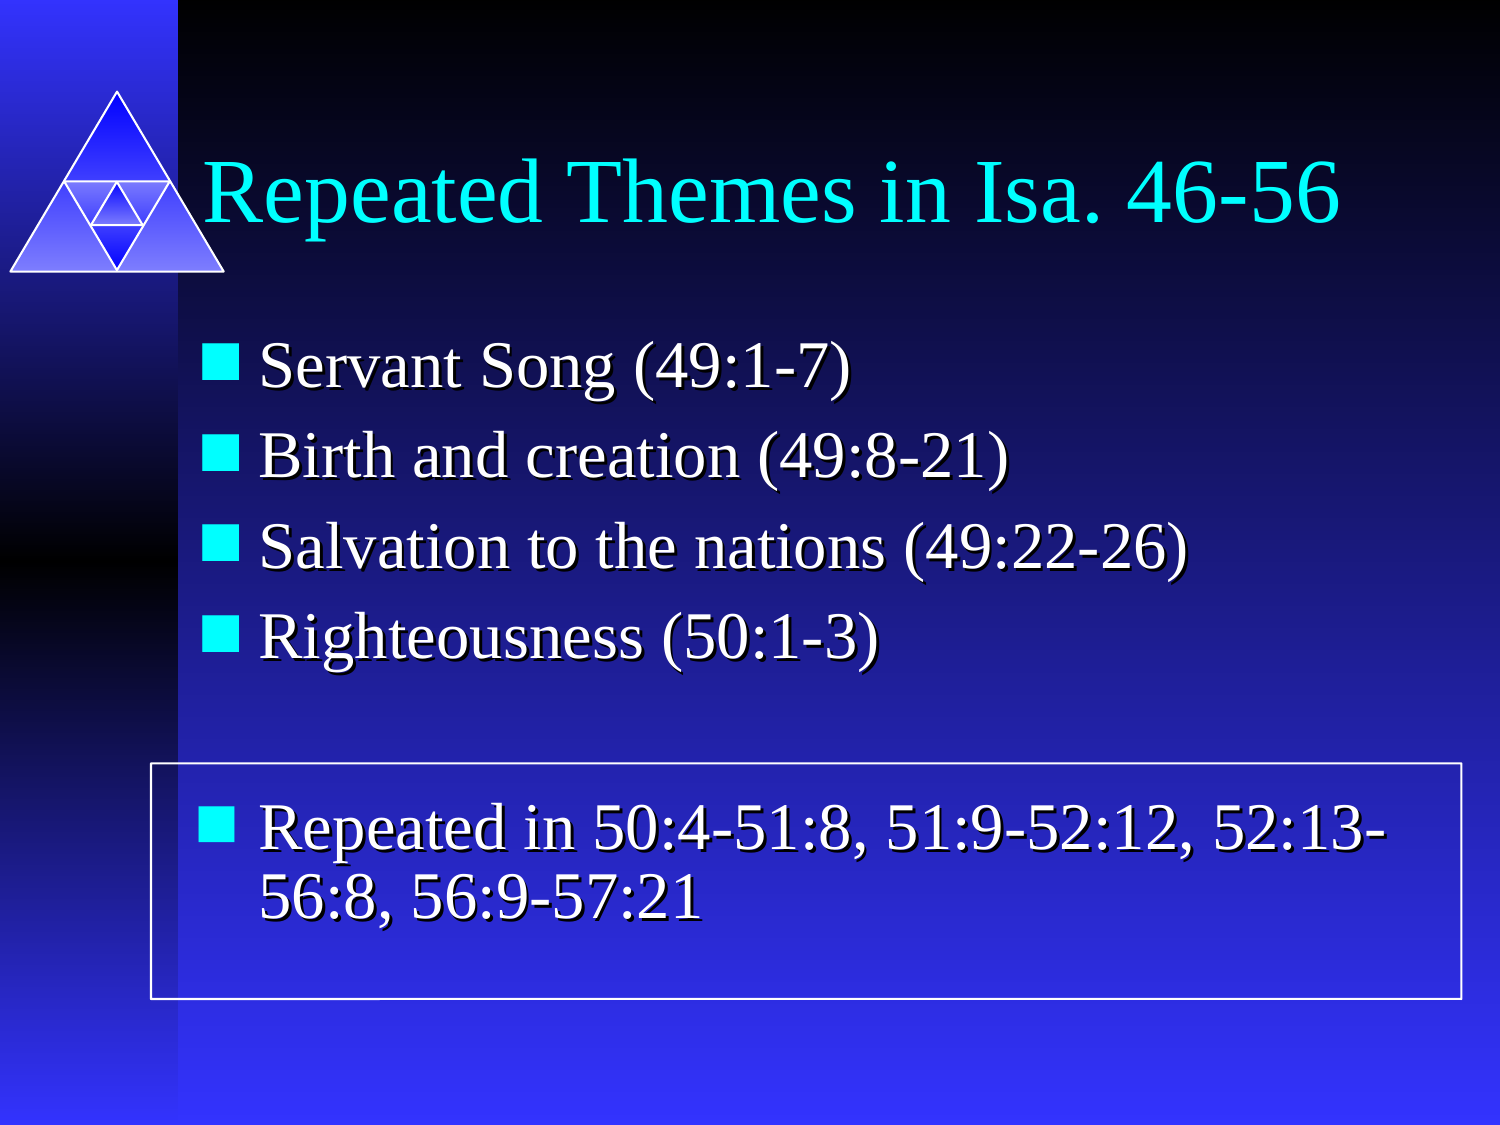

# Repeated Themes in Isa. 46-56
Servant Song (49:1-7)
Birth and creation (49:8-21)
Salvation to the nations (49:22-26)
Righteousness (50:1-3)
Repeated in 50:4-51:8, 51:9-52:12, 52:13-56:8, 56:9-57:21